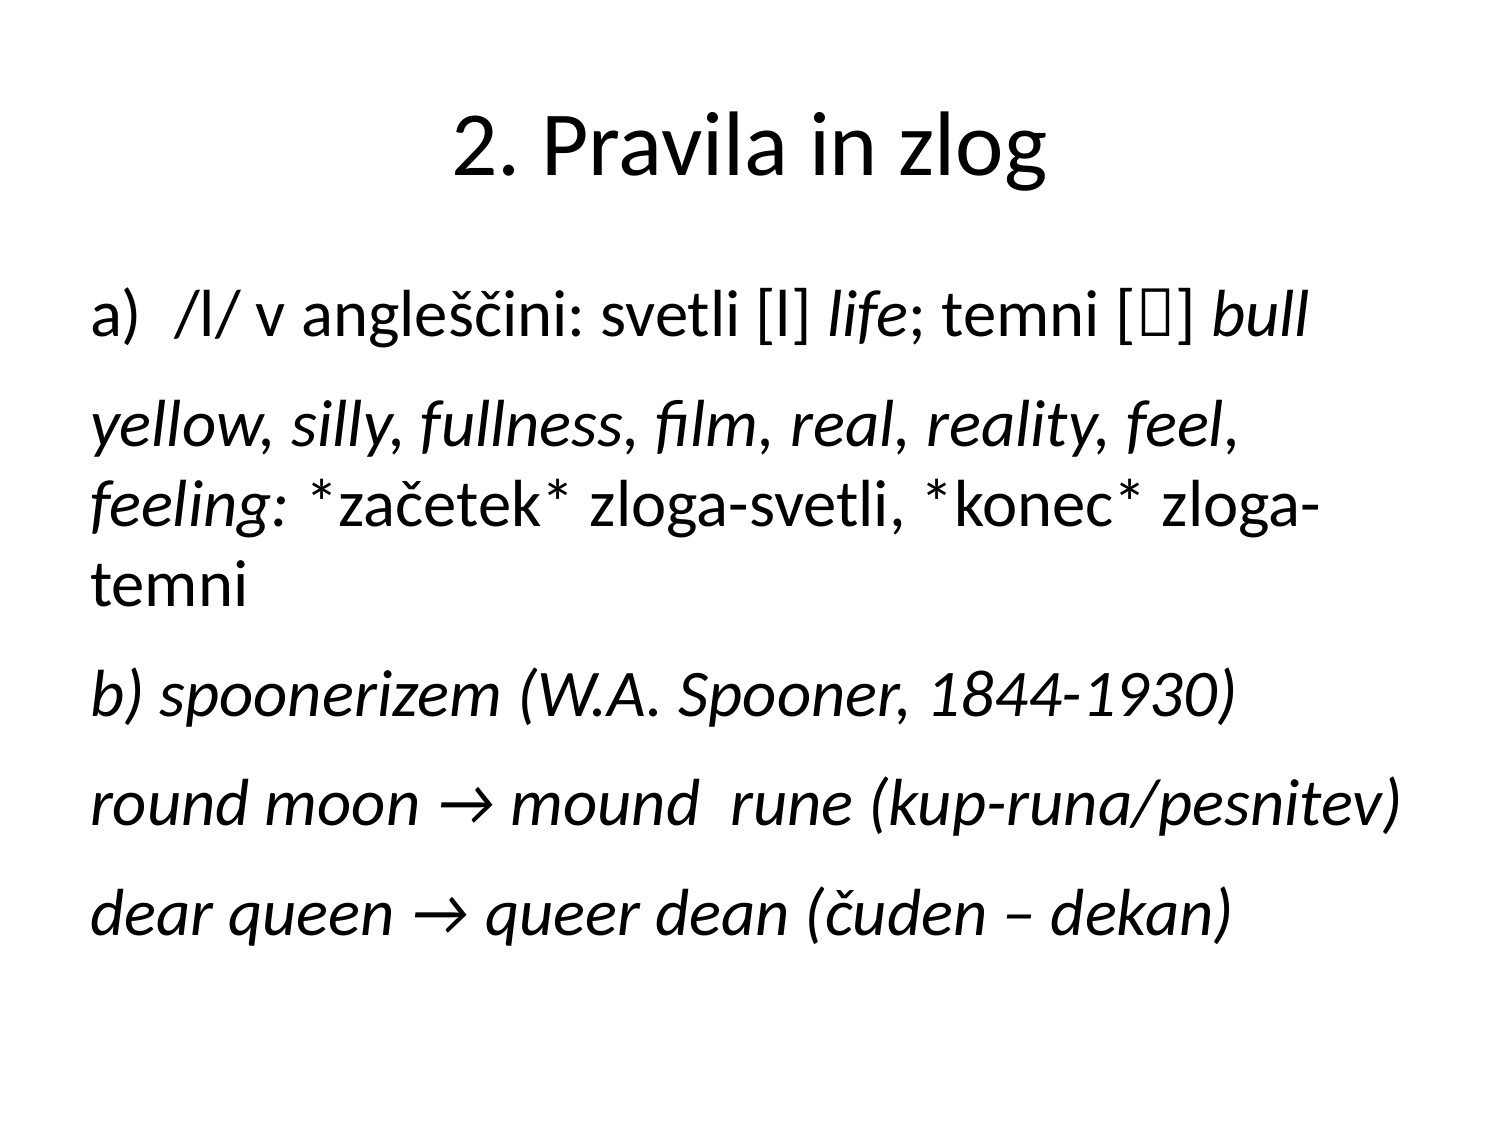

# 2. Pravila in zlog
/l/ v angleščini: svetli [l] life; temni [] bull
yellow, silly, fullness, film, real, reality, feel, feeling: *začetek* zloga-svetli, *konec* zloga-temni
b) spoonerizem (W.A. Spooner, 1844-1930)
round moon → mound rune (kup-runa/pesnitev)
dear queen → queer dean (čuden – dekan)